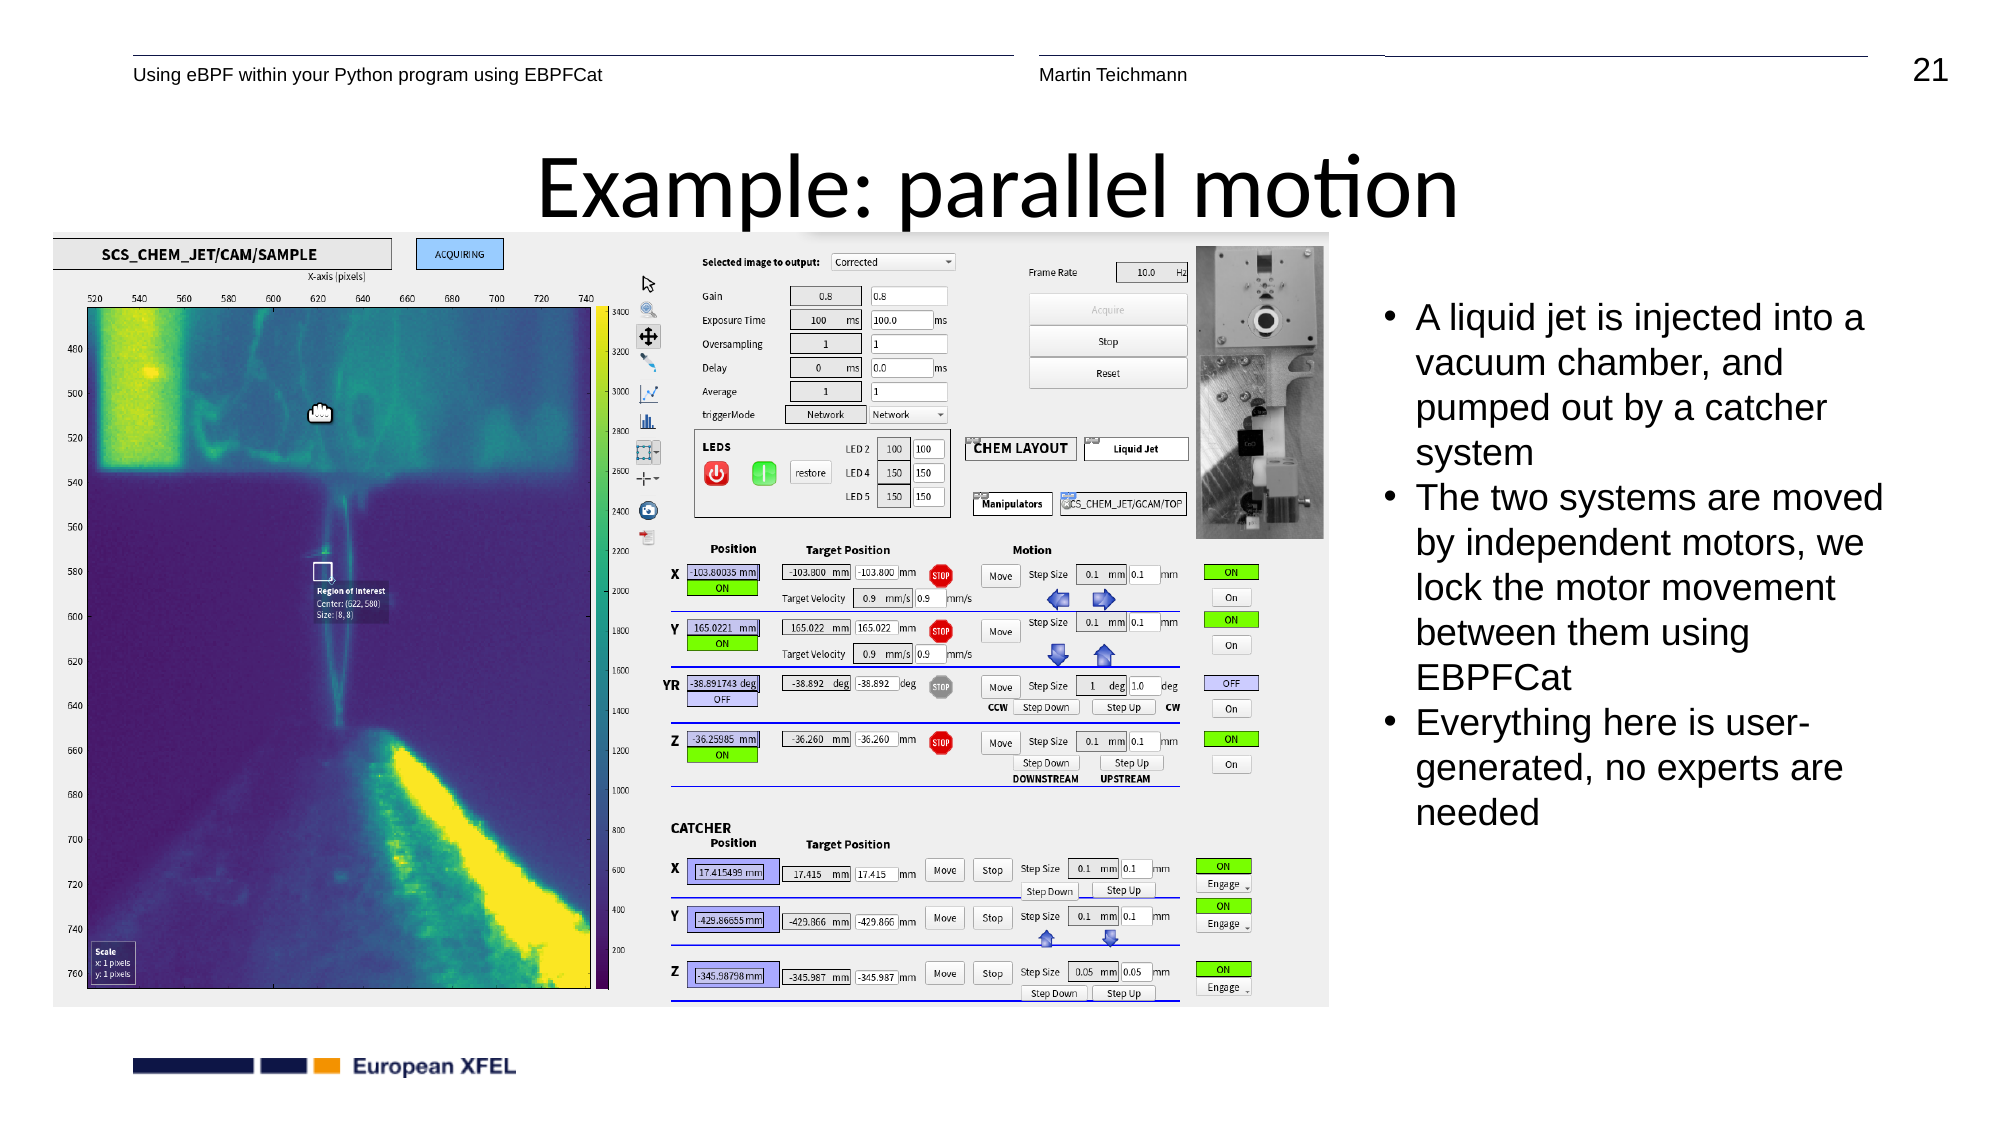

# Example: parallel motion
A liquid jet is injected into a vacuum chamber, and pumped out by a catcher system
The two systems are moved by independent motors, we lock the motor movement between them using EBPFCat
Everything here is user-generated, no experts are needed